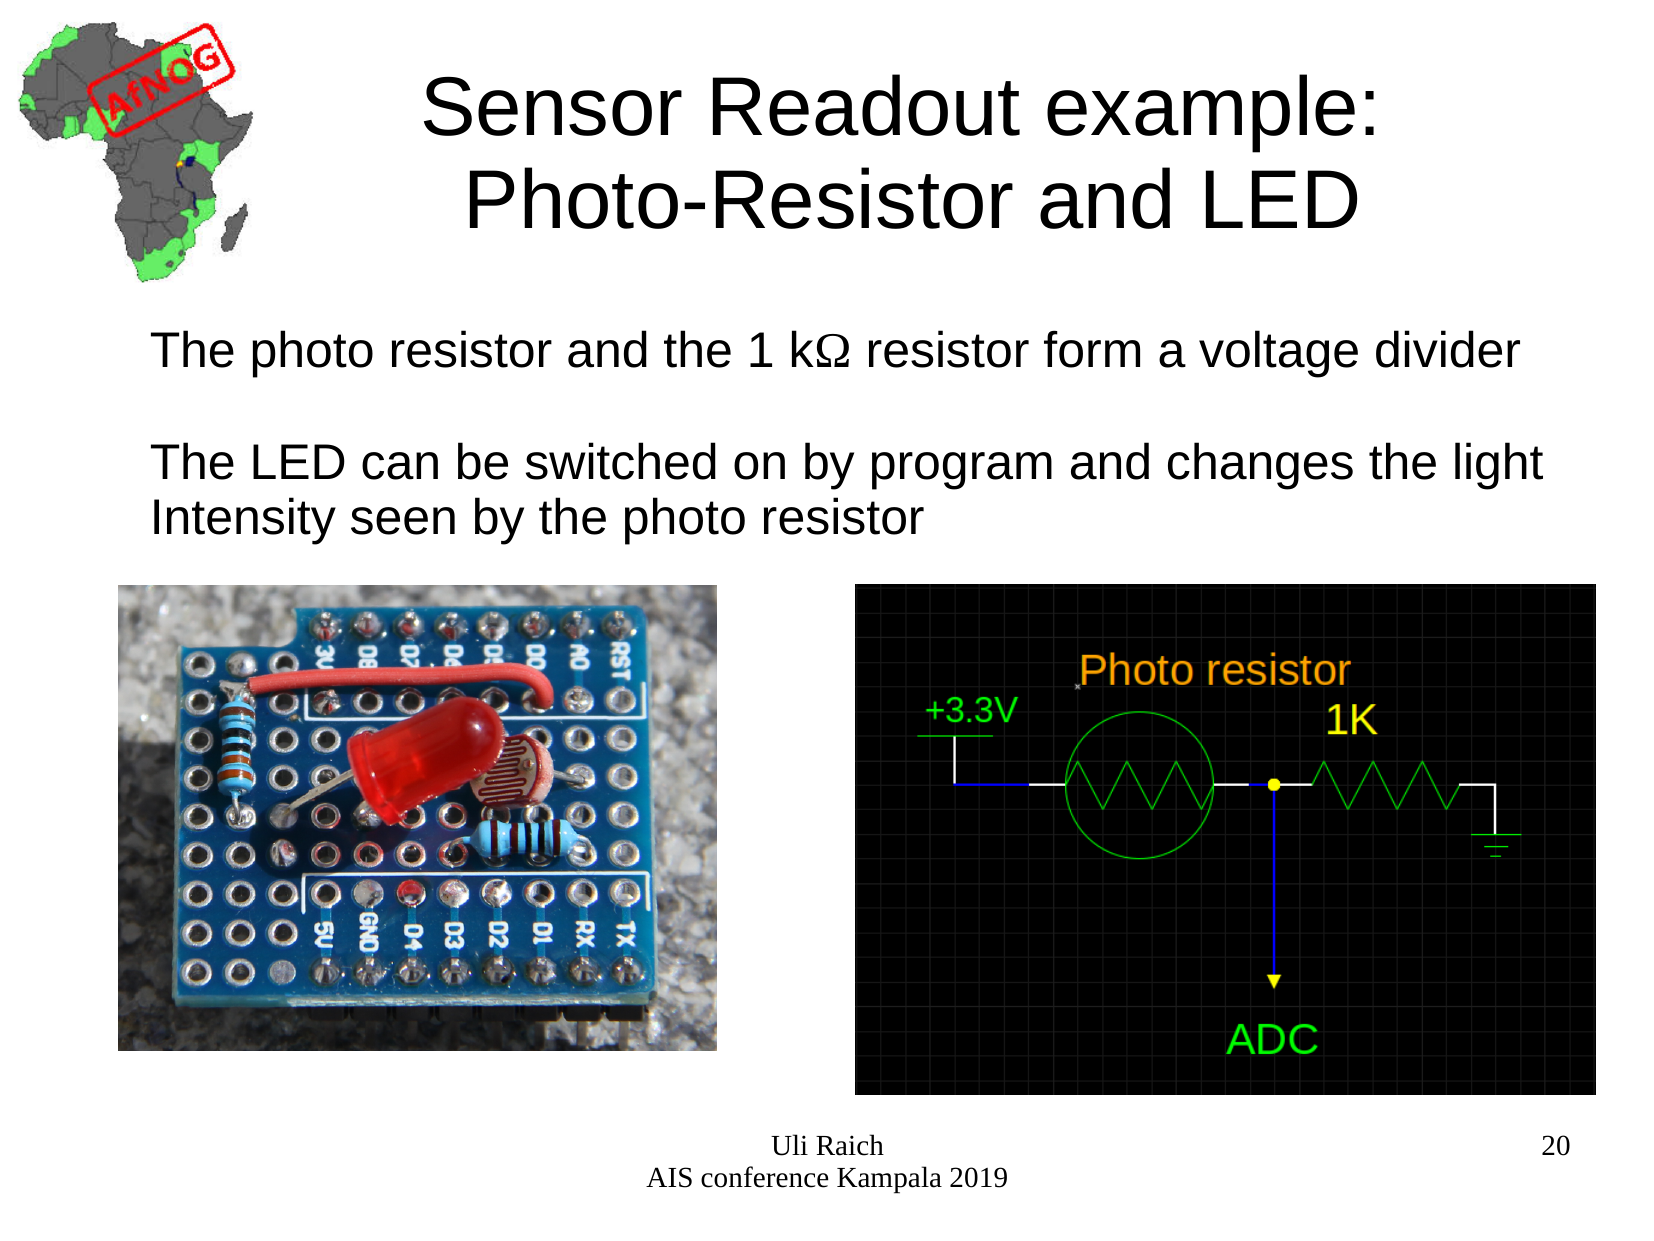

# Sensor Readout example: Photo-Resistor and LED
The photo resistor and the 1 kΩ resistor form a voltage divider
The LED can be switched on by program and changes the light
Intensity seen by the photo resistor
Uli Raich AIS conference Kampala 2019
20